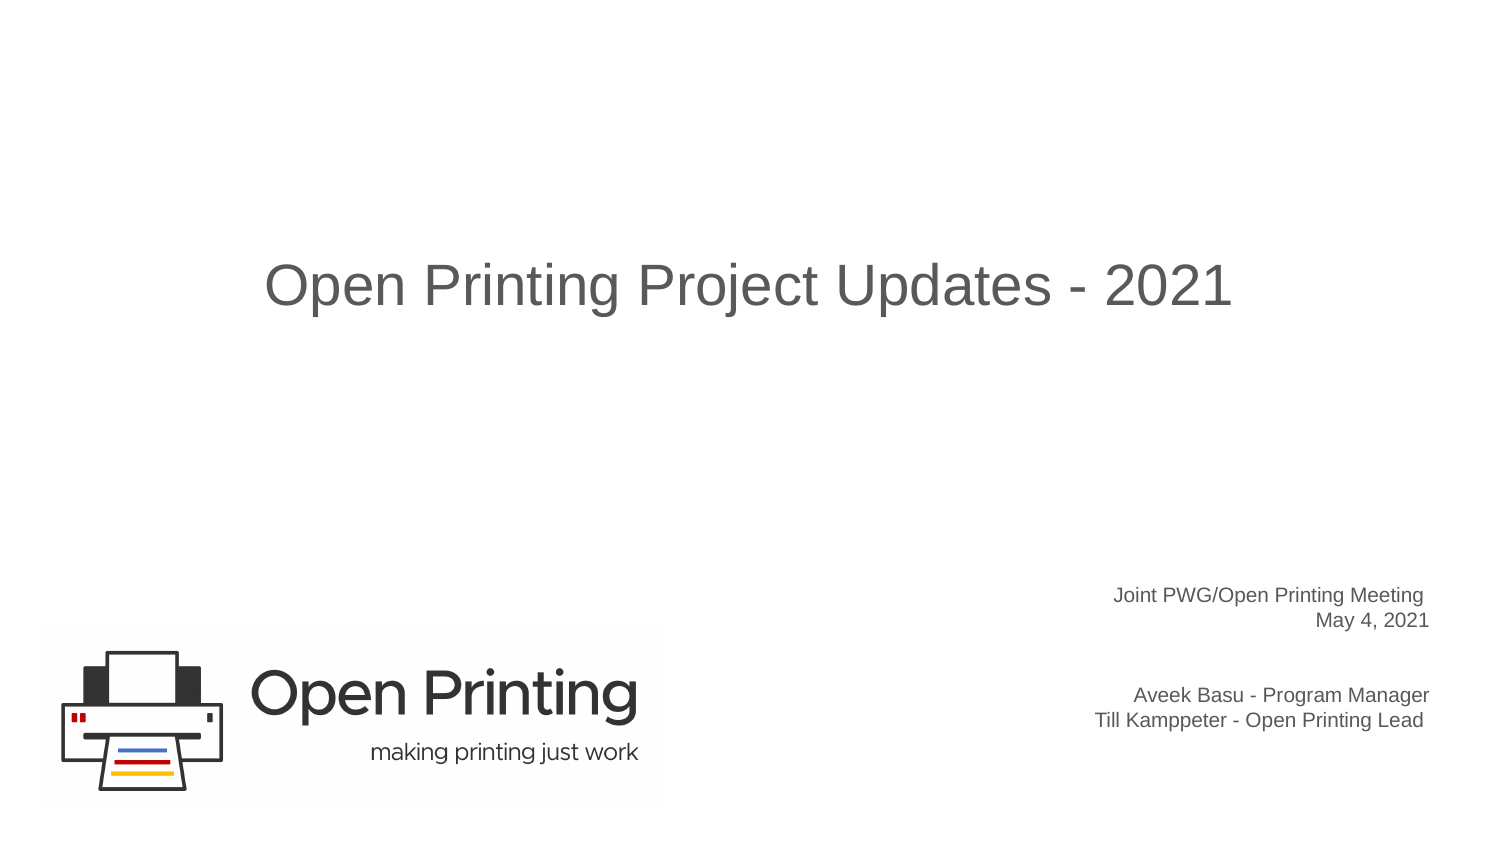

# Open Printing Project Updates - 2021
Joint PWG/Open Printing Meeting
May 4, 2021
Aveek Basu - Program Manager
Till Kamppeter - Open Printing Lead